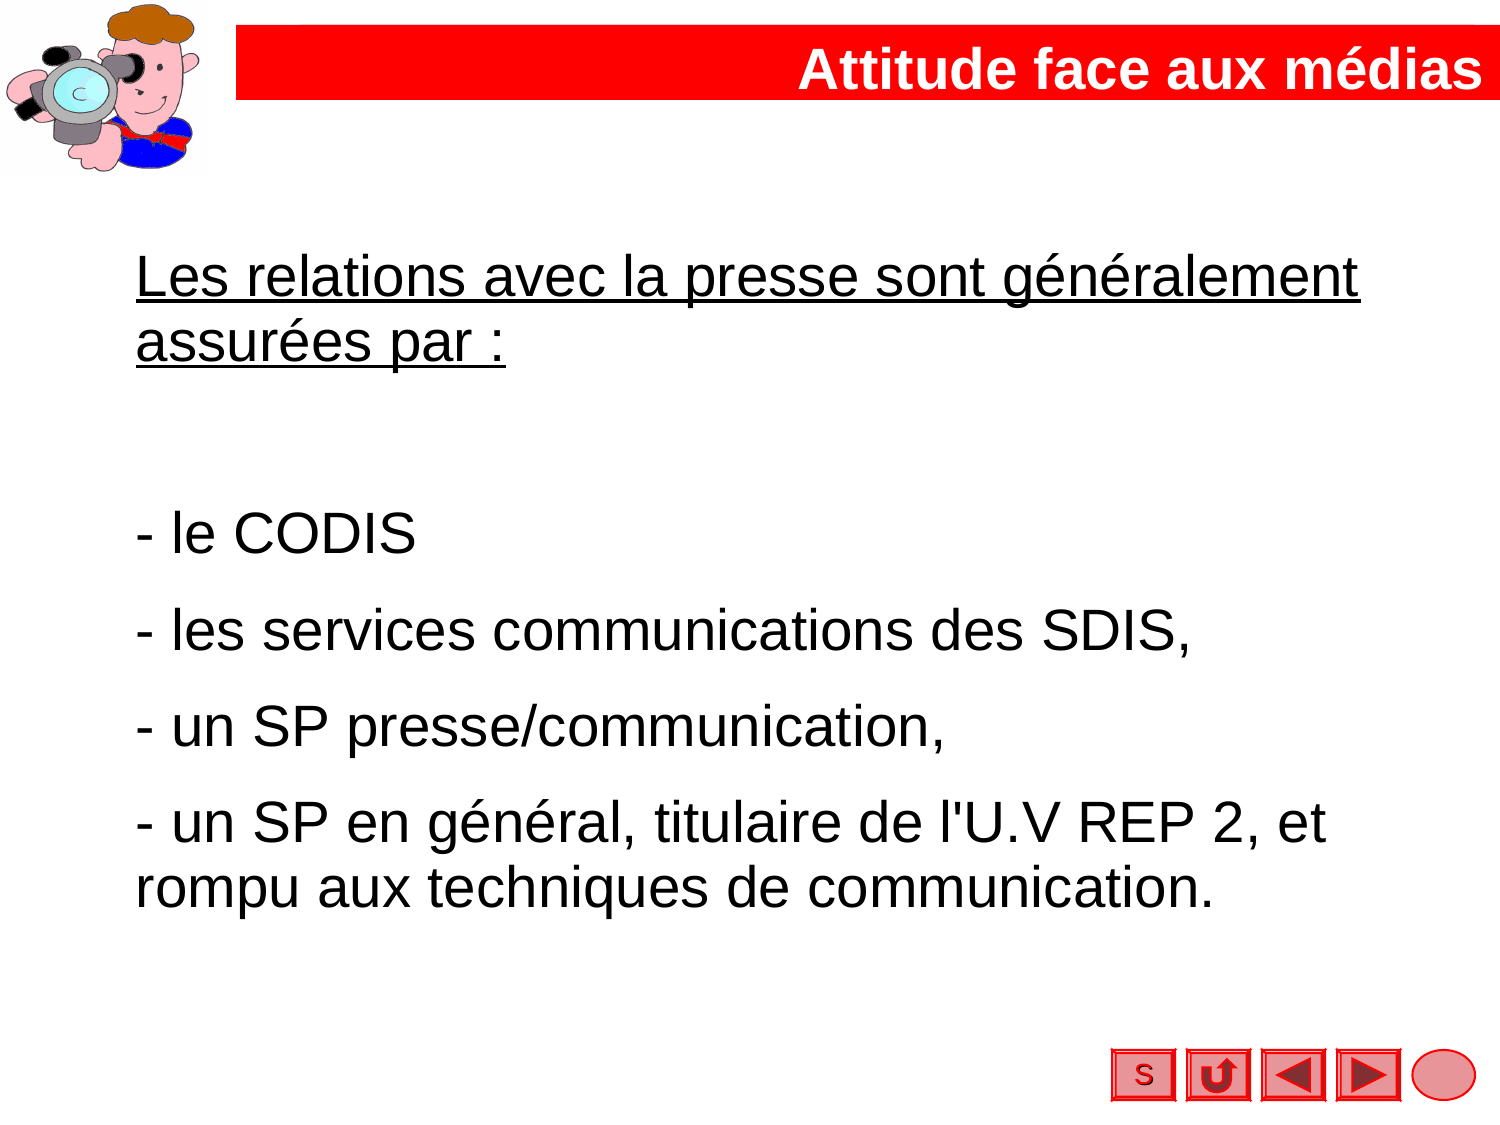

Attitude face aux médias
Les relations avec la presse sont généralement assurées par :
- le CODIS
- les services communications des SDIS,
- un SP presse/communication,
- un SP en général, titulaire de l'U.V REP 2, et rompu aux techniques de communication.